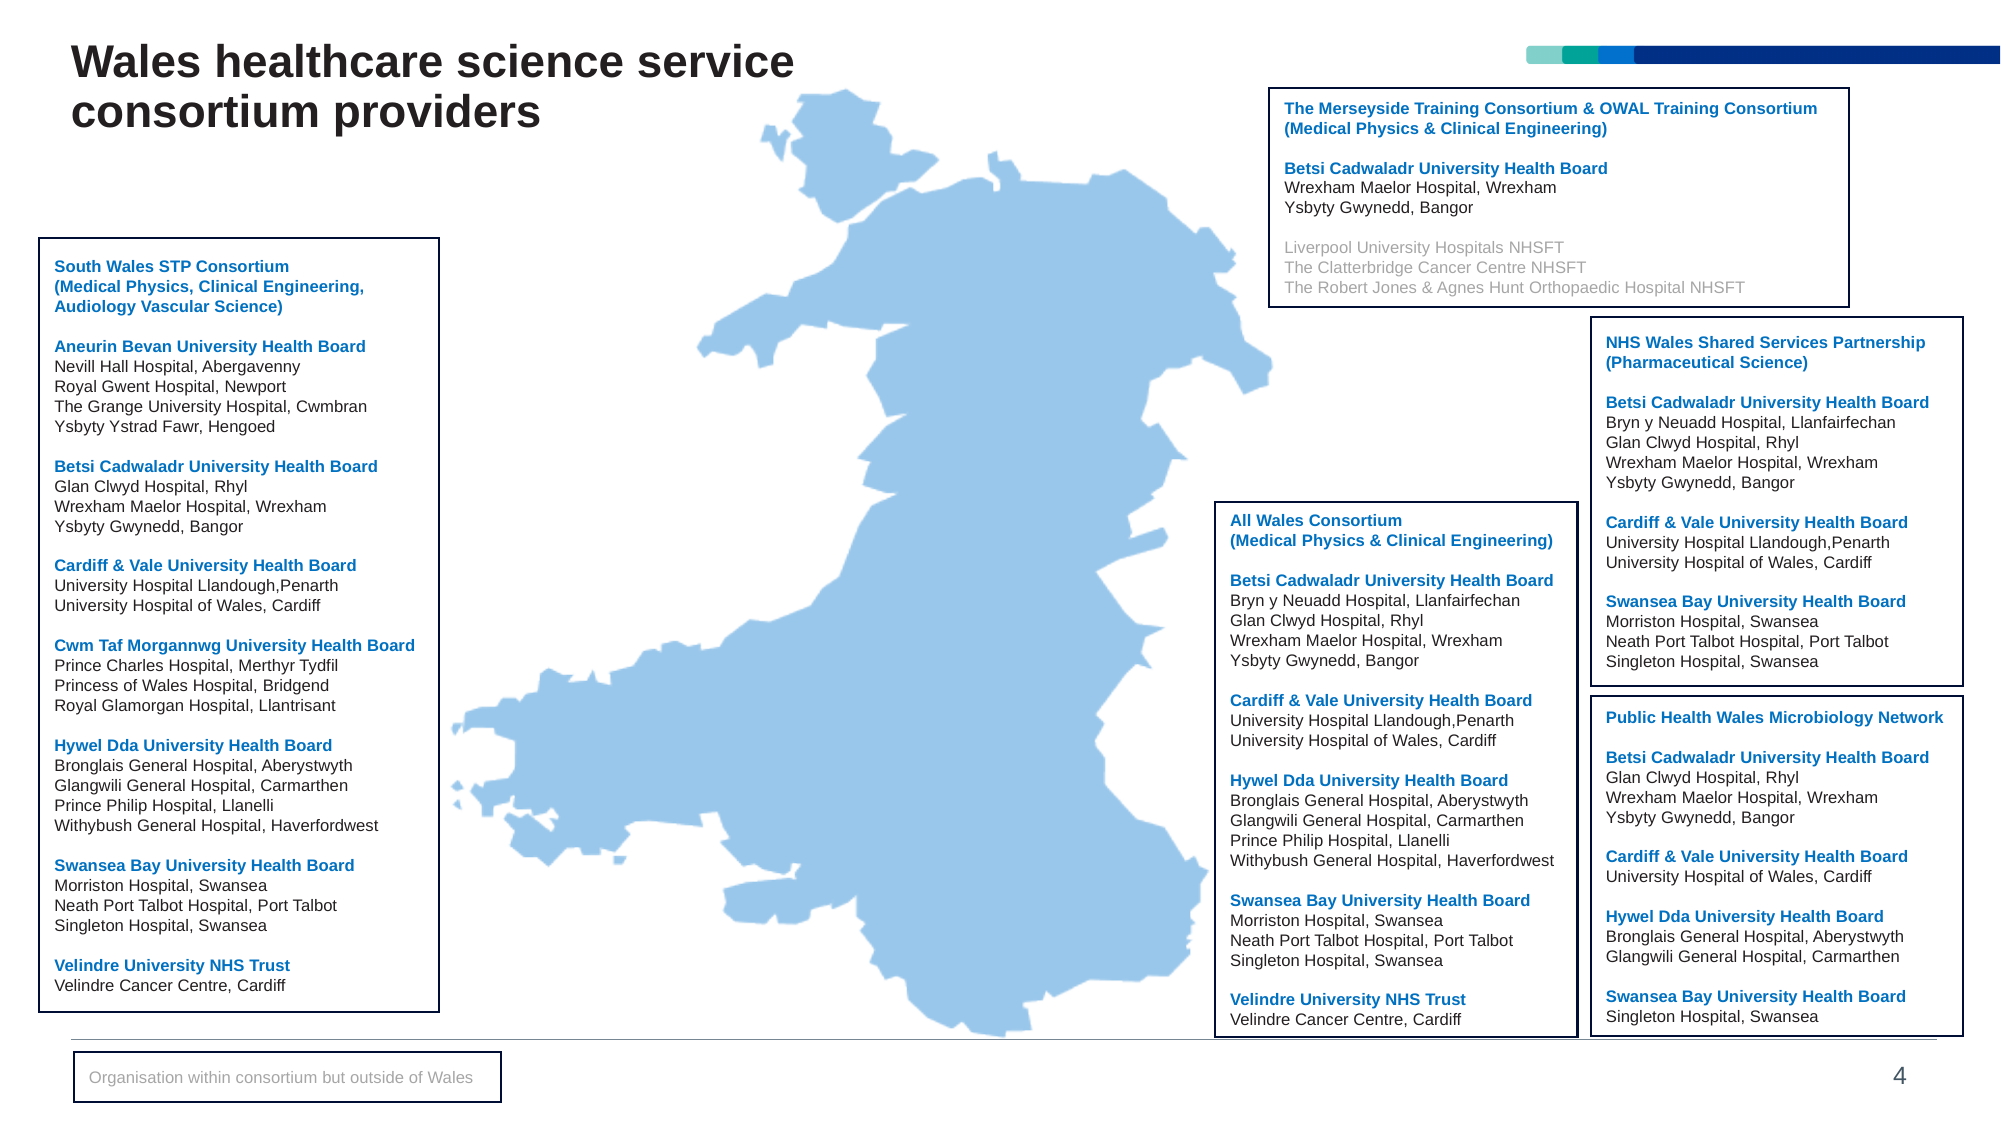

# Wales healthcare science service consortium providers
The Merseyside Training Consortium & OWAL Training Consortium
(Medical Physics & Clinical Engineering)
Betsi Cadwaladr University Health Board
Wrexham Maelor Hospital, Wrexham
Ysbyty Gwynedd, Bangor
Liverpool University Hospitals NHSFT
The Clatterbridge Cancer Centre NHSFT
The Robert Jones & Agnes Hunt Orthopaedic Hospital NHSFT
South Wales STP Consortium
(Medical Physics, Clinical Engineering,
Audiology Vascular Science)
Aneurin Bevan University Health Board
Nevill Hall Hospital, Abergavenny
Royal Gwent Hospital, Newport
The Grange University Hospital, Cwmbran
Ysbyty Ystrad Fawr, Hengoed
Betsi Cadwaladr University Health Board
Glan Clwyd Hospital, Rhyl
Wrexham Maelor Hospital, Wrexham
Ysbyty Gwynedd, Bangor
Cardiff & Vale University Health Board
University Hospital Llandough,Penarth
University Hospital of Wales, Cardiff
Cwm Taf Morgannwg University Health Board
Prince Charles Hospital, Merthyr Tydfil
Princess of Wales Hospital, Bridgend
Royal Glamorgan Hospital, Llantrisant
Hywel Dda University Health Board
Bronglais General Hospital, Aberystwyth
Glangwili General Hospital, Carmarthen
Prince Philip Hospital, Llanelli
Withybush General Hospital, Haverfordwest
Swansea Bay University Health Board
Morriston Hospital, Swansea
Neath Port Talbot Hospital, Port Talbot
Singleton Hospital, Swansea
Velindre University NHS Trust
Velindre Cancer Centre, Cardiff
NHS Wales Shared Services Partnership
(Pharmaceutical Science)
Betsi Cadwaladr University Health Board
Bryn y Neuadd Hospital, Llanfairfechan
Glan Clwyd Hospital, Rhyl
Wrexham Maelor Hospital, Wrexham
Ysbyty Gwynedd, Bangor
Cardiff & Vale University Health Board
University Hospital Llandough,Penarth
University Hospital of Wales, Cardiff
Swansea Bay University Health Board
Morriston Hospital, Swansea
Neath Port Talbot Hospital, Port Talbot
Singleton Hospital, Swansea
All Wales Consortium
(Medical Physics & Clinical Engineering)
Betsi Cadwaladr University Health Board
Bryn y Neuadd Hospital, Llanfairfechan
Glan Clwyd Hospital, Rhyl
Wrexham Maelor Hospital, Wrexham
Ysbyty Gwynedd, Bangor
Cardiff & Vale University Health Board
University Hospital Llandough,Penarth
University Hospital of Wales, Cardiff
Hywel Dda University Health Board
Bronglais General Hospital, Aberystwyth
Glangwili General Hospital, Carmarthen
Prince Philip Hospital, Llanelli
Withybush General Hospital, Haverfordwest
Swansea Bay University Health Board
Morriston Hospital, Swansea
Neath Port Talbot Hospital, Port Talbot
Singleton Hospital, Swansea
Velindre University NHS Trust
Velindre Cancer Centre, Cardiff
Public Health Wales Microbiology Network
Betsi Cadwaladr University Health Board
Glan Clwyd Hospital, Rhyl
Wrexham Maelor Hospital, Wrexham
Ysbyty Gwynedd, Bangor
Cardiff & Vale University Health Board
University Hospital of Wales, Cardiff
Hywel Dda University Health Board
Bronglais General Hospital, Aberystwyth
Glangwili General Hospital, Carmarthen
Swansea Bay University Health Board
Singleton Hospital, Swansea
Organisation within consortium but outside of Wales